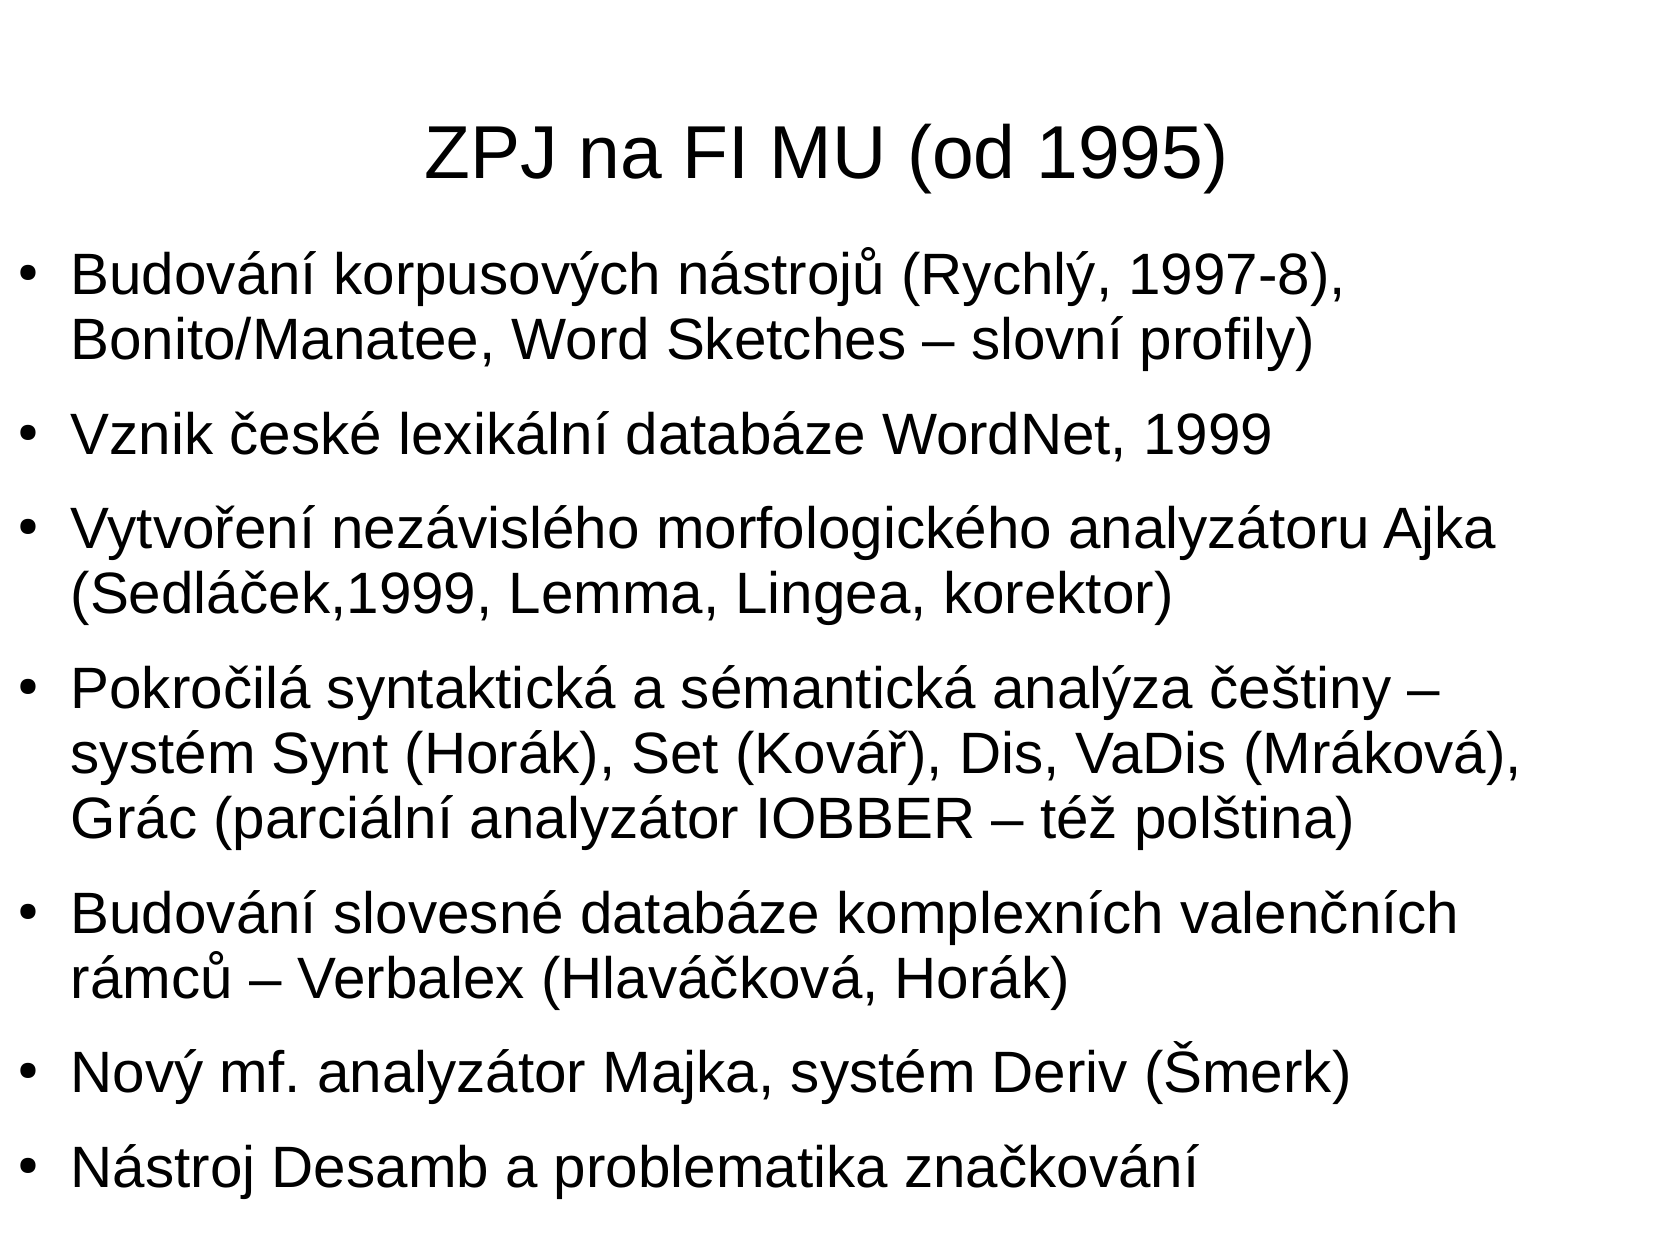

# ZPJ na FI MU (od 1995)
Budování korpusových nástrojů (Rychlý, 1997-8), Bonito/Manatee, Word Sketches – slovní profily)
Vznik české lexikální databáze WordNet, 1999
Vytvoření nezávislého morfologického analyzátoru Ajka (Sedláček,1999, Lemma, Lingea, korektor)
Pokročilá syntaktická a sémantická analýza češtiny – systém Synt (Horák), Set (Kovář), Dis, VaDis (Mráková), Grác (parciální analyzátor IOBBER – též polština)
Budování slovesné databáze komplexních valenčních rámců – Verbalex (Hlaváčková, Horák)
Nový mf. analyzátor Majka, systém Deriv (Šmerk)
Nástroj Desamb a problematika značkování